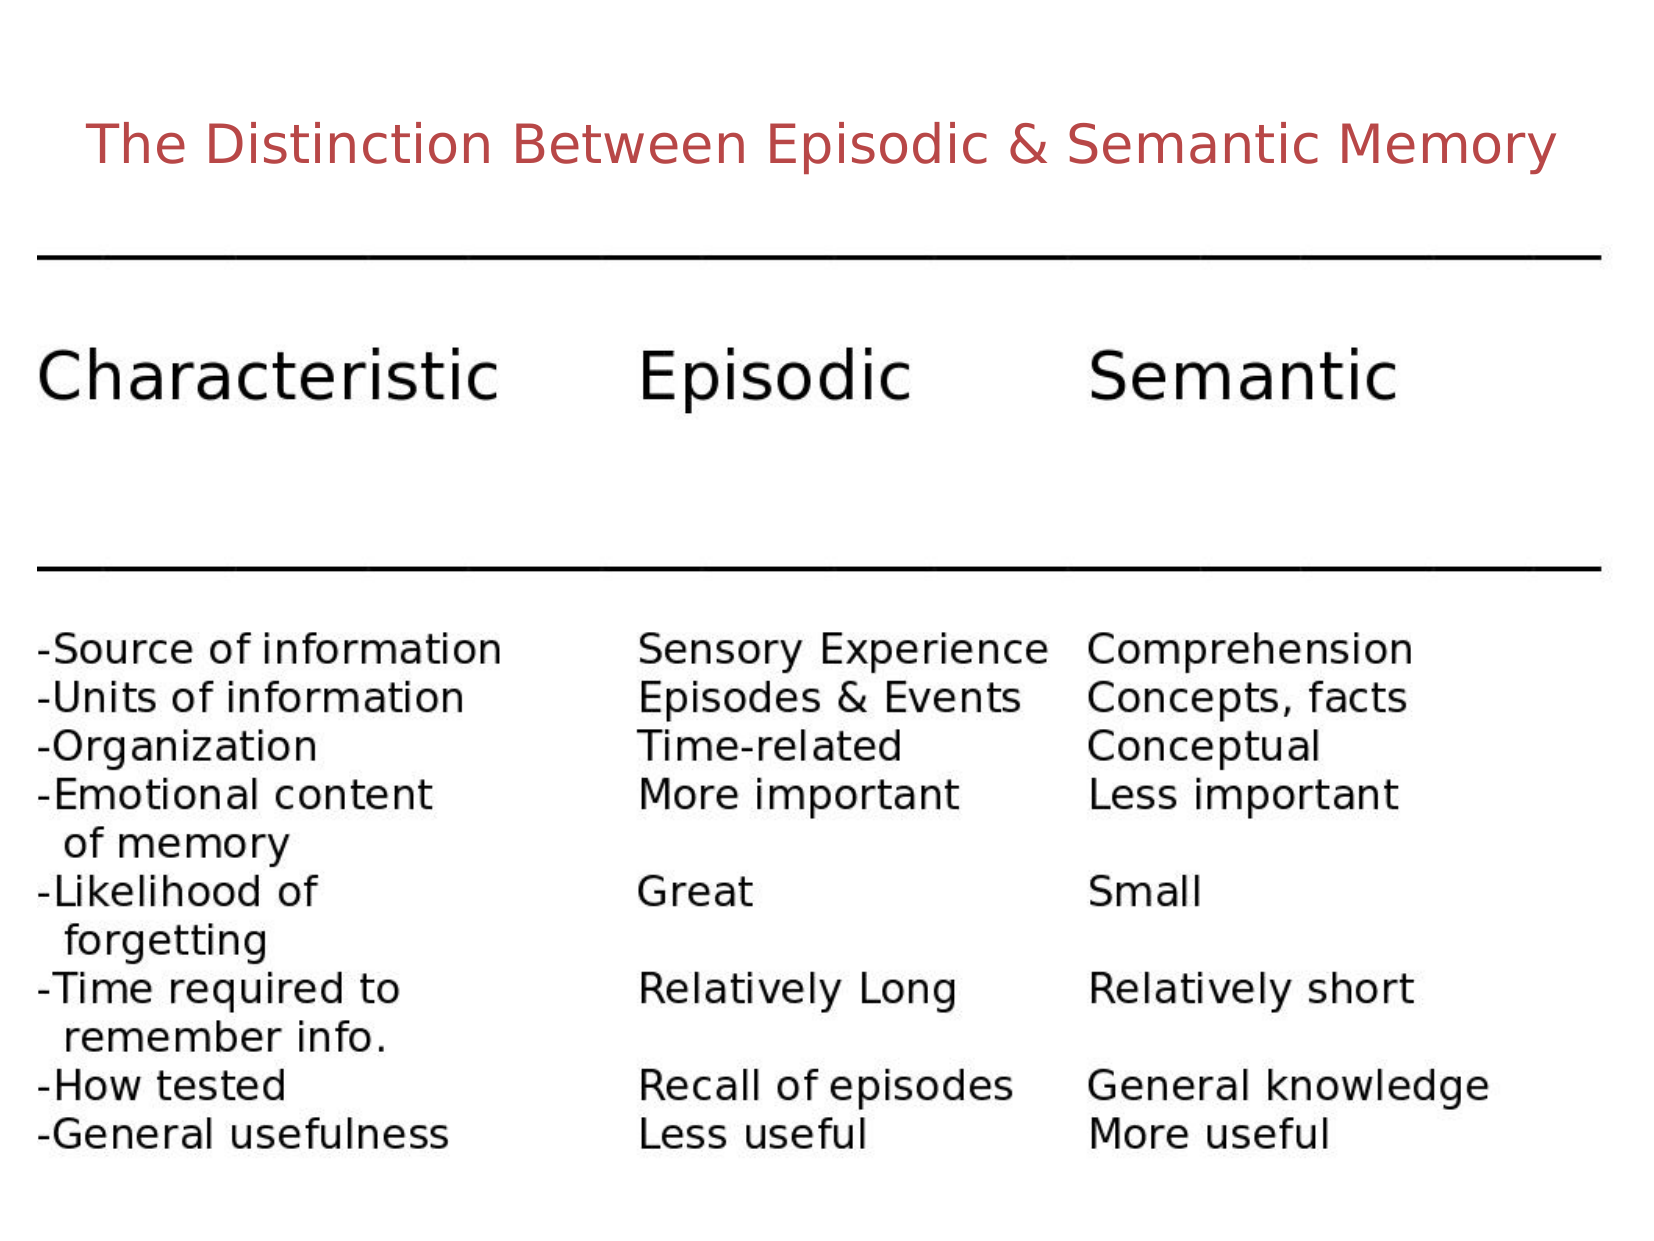

# The Distinction Between Episodic & Semantic Memory
14